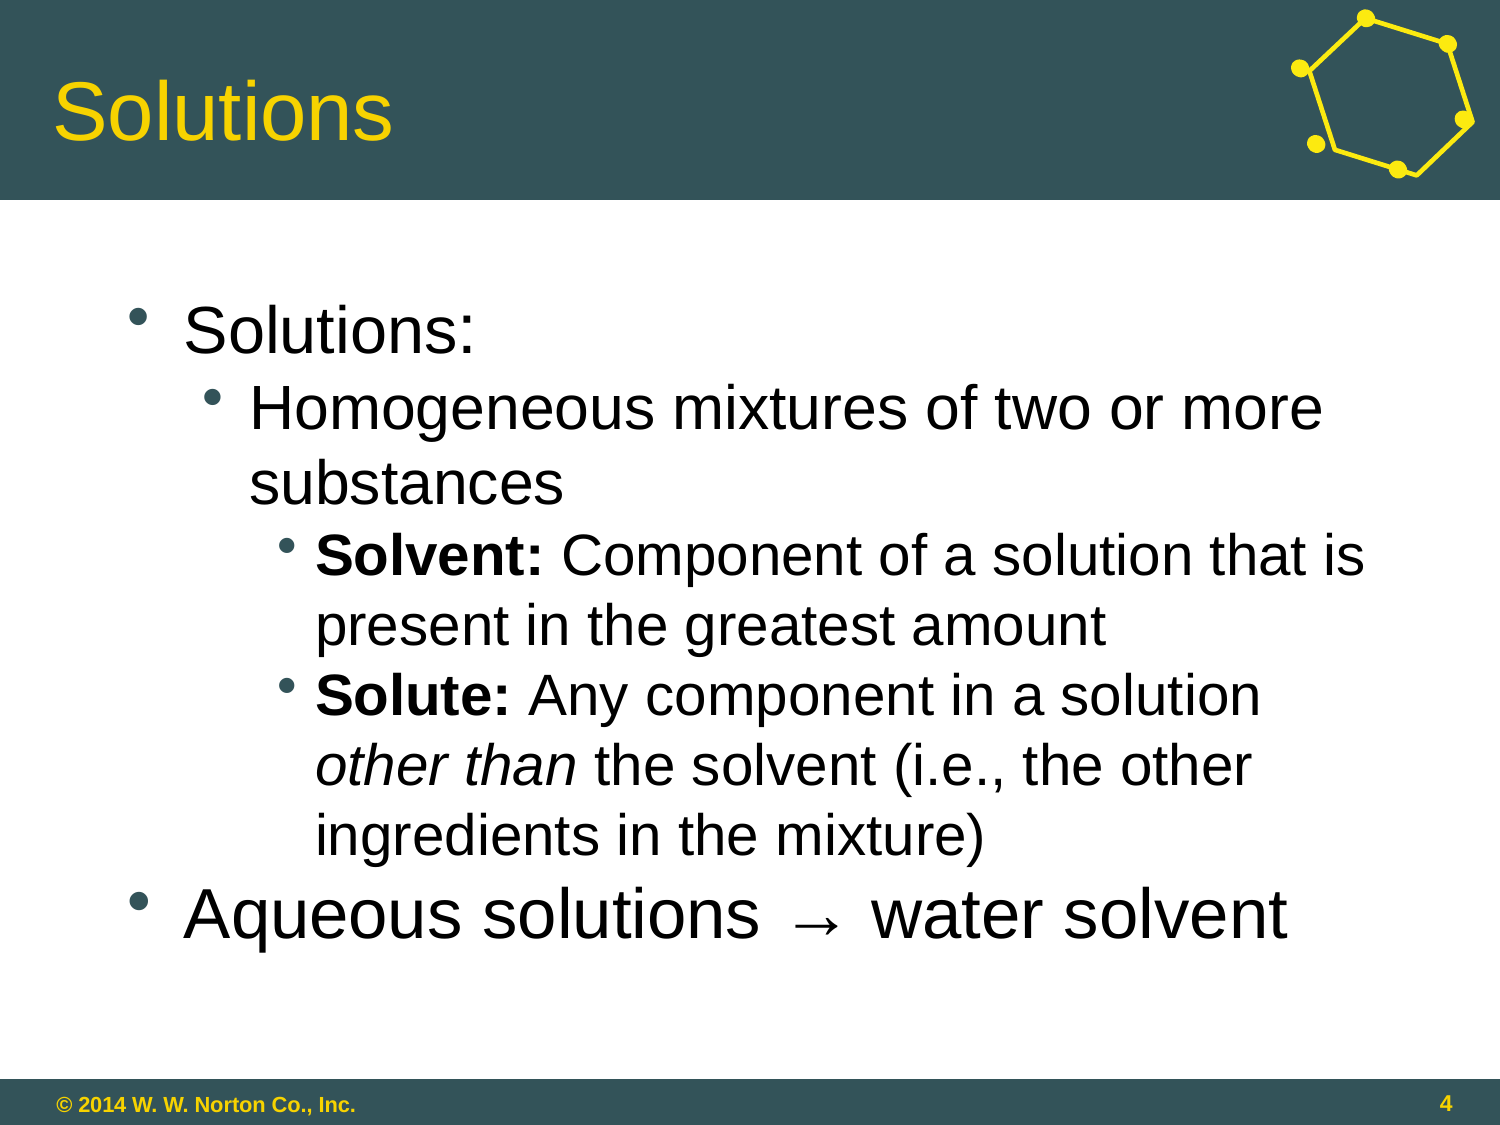

Solutions
# Solutions:
Homogeneous mixtures of two or more substances
Solvent: Component of a solution that is present in the greatest amount
Solute: Any component in a solution other than the solvent (i.e., the other ingredients in the mixture)
Aqueous solutions → water solvent